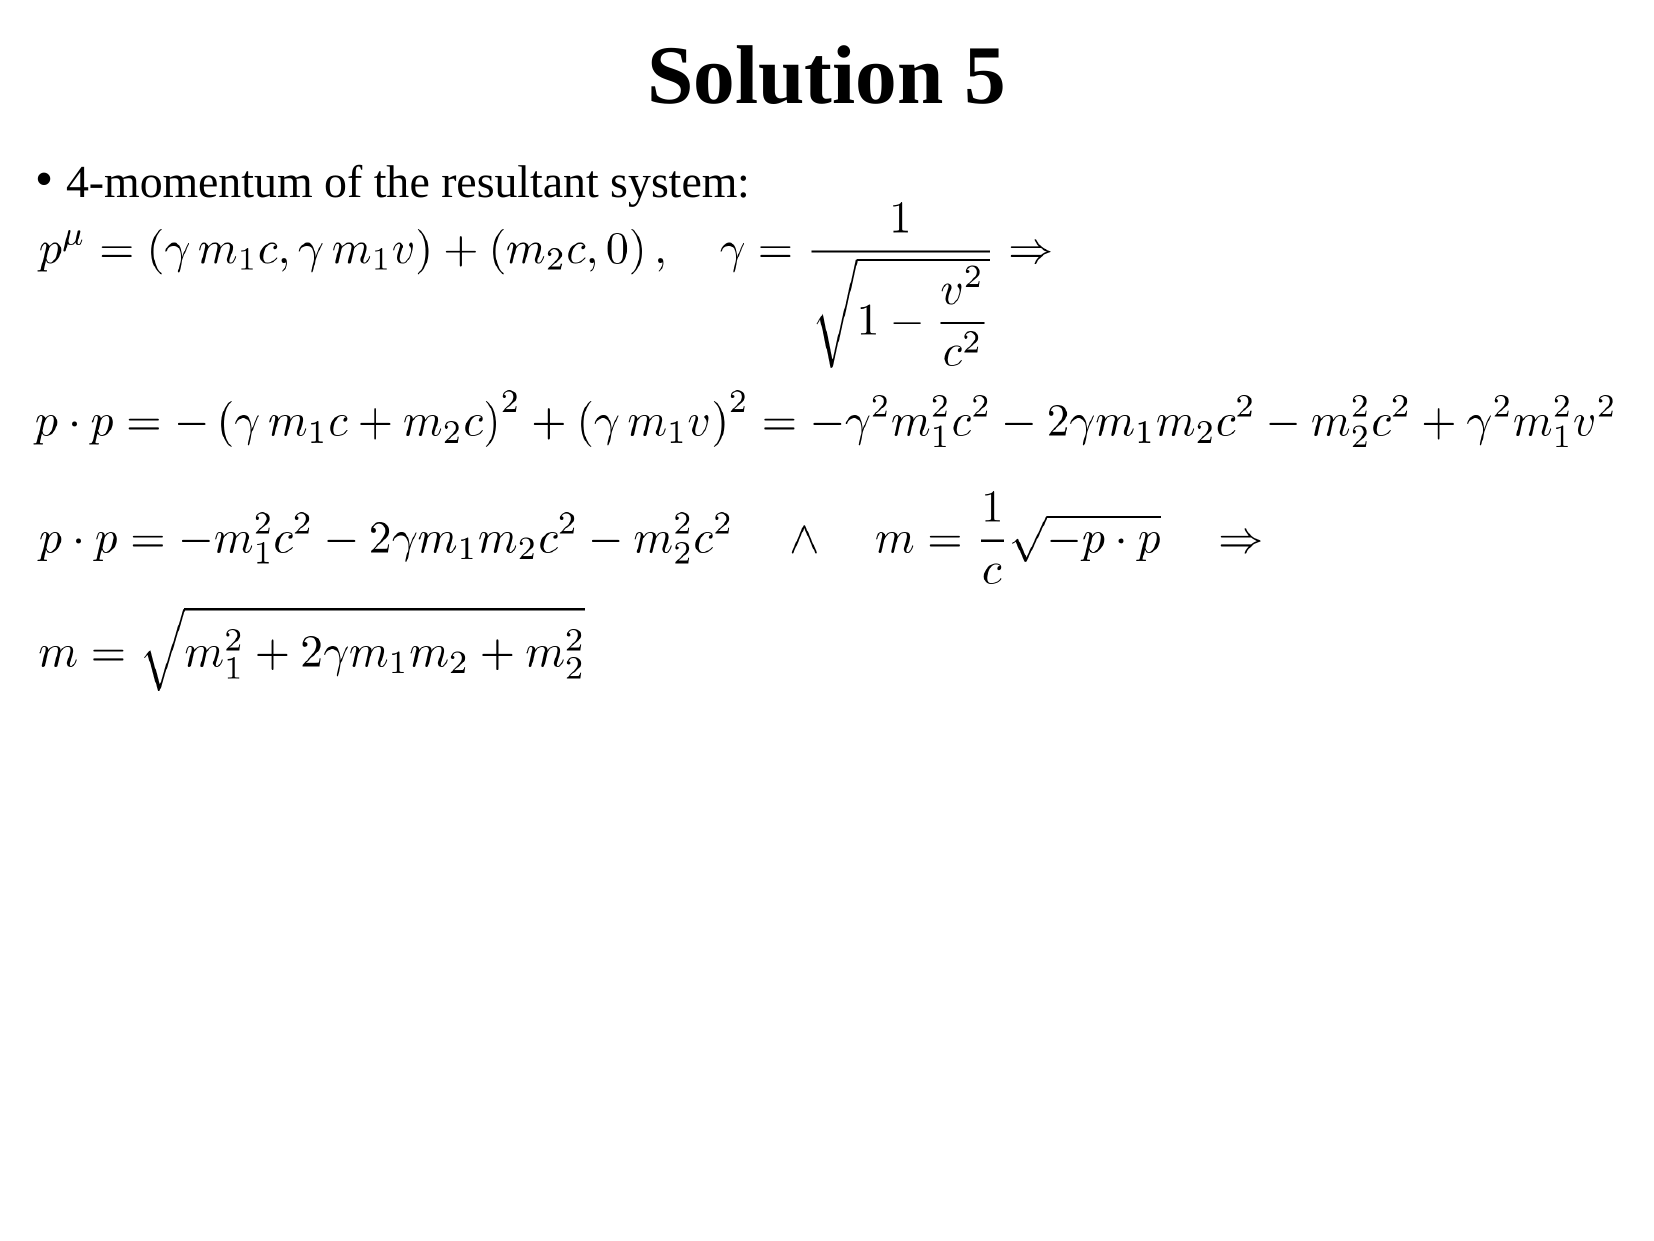

# Solution 5
4-momentum of the resultant system: